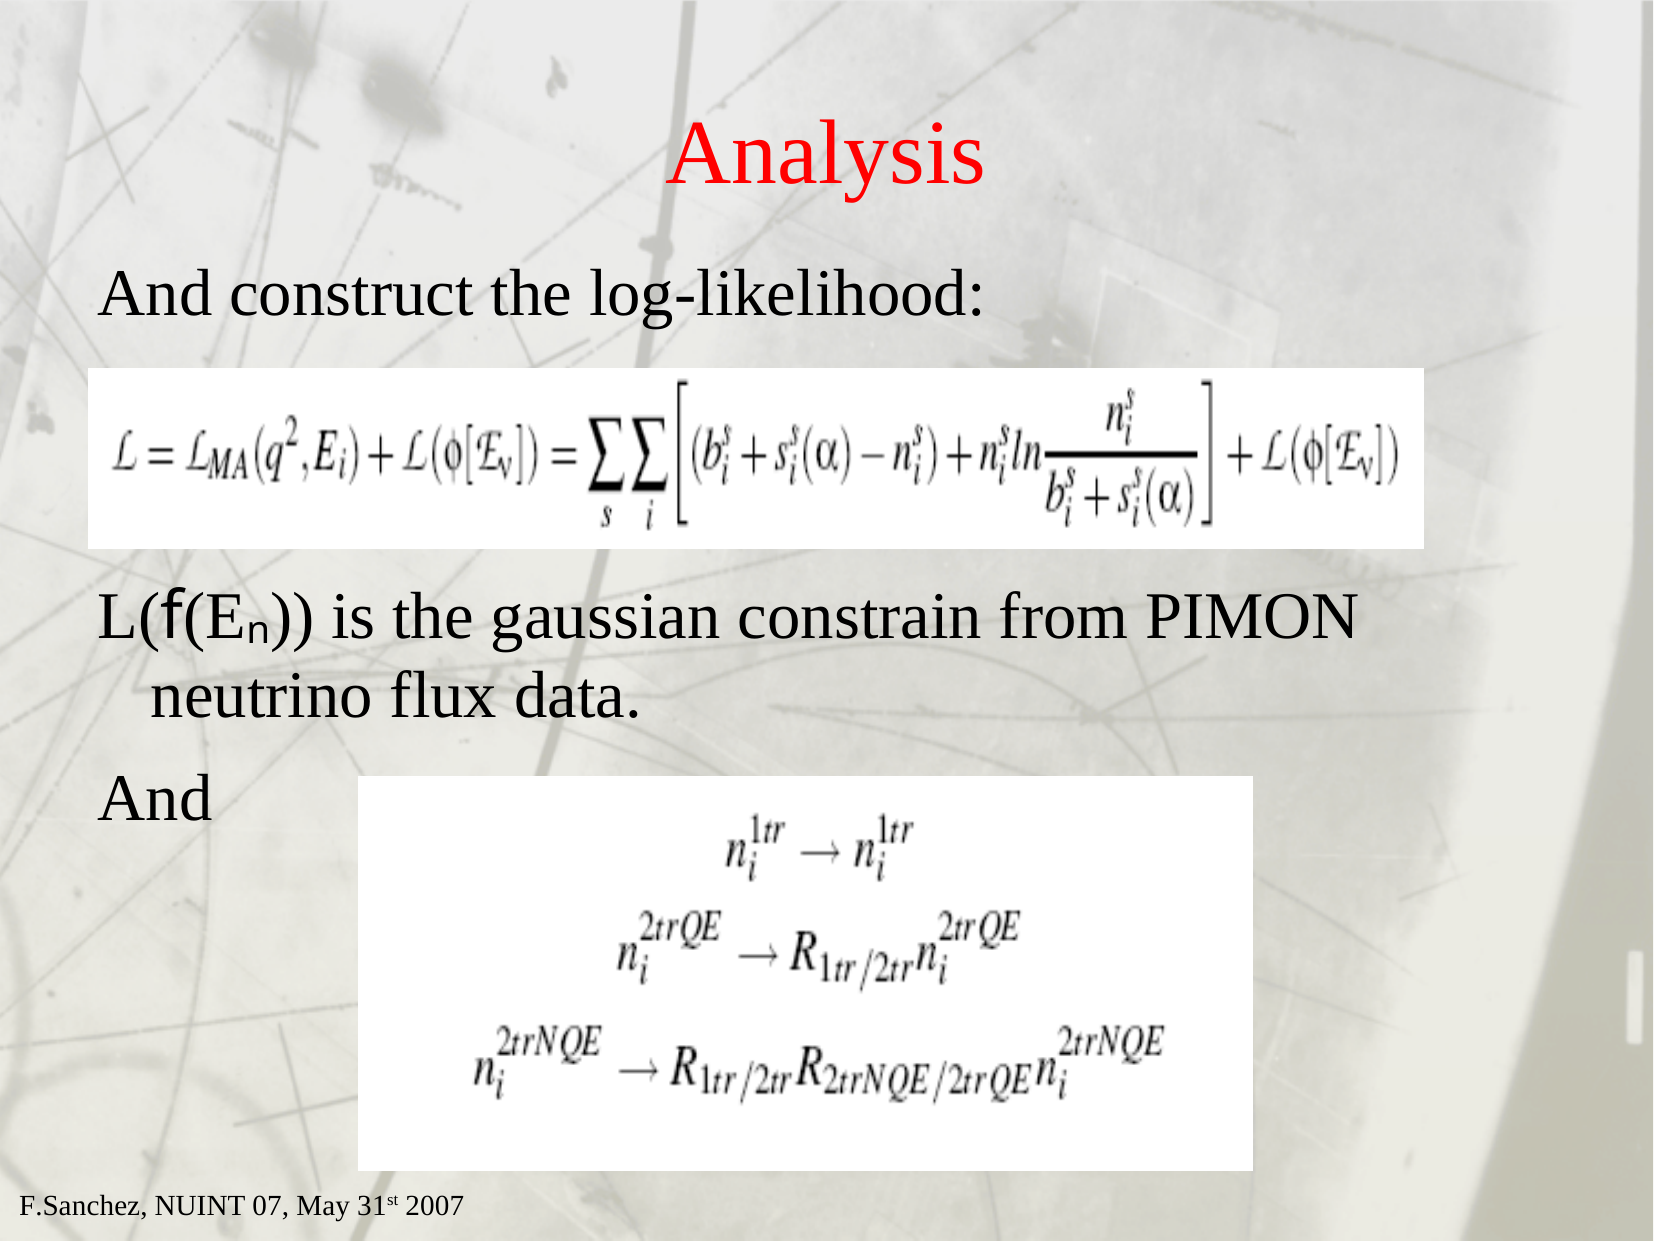

# Analysis
And construct the log-likelihood:
L(f(En)) is the gaussian constrain from PIMON neutrino flux data.
And